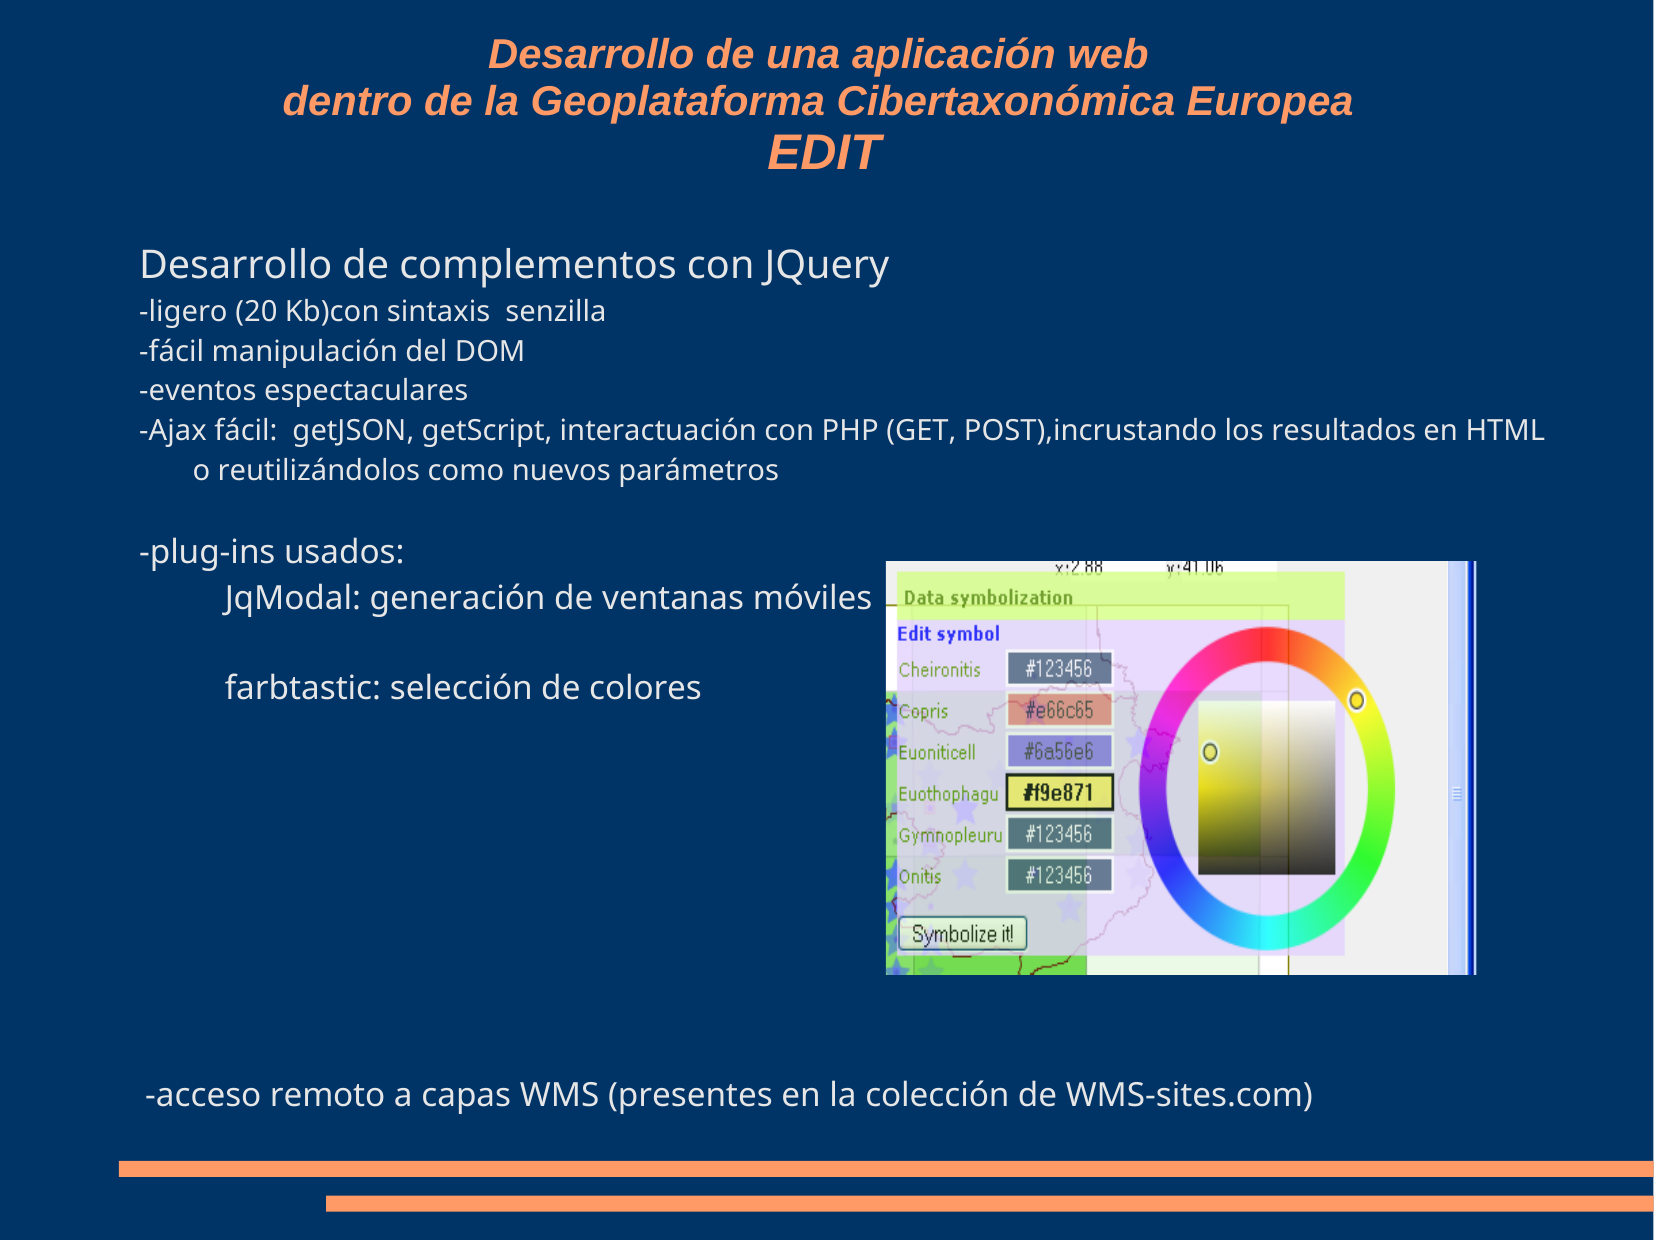

Desarrollo de una aplicación web
dentro de la Geoplataforma Cibertaxonómica Europea
EDIT
# Desarrollo de complementos con JQuery
-ligero (20 Kb)con sintaxis senzilla
-fácil manipulación del DOM
-eventos espectaculares
-Ajax fácil: getJSON, getScript, interactuación con PHP (GET, POST),incrustando los resultados en HTML o reutilizándolos como nuevos parámetros
-plug-ins usados:
 JqModal: generación de ventanas móviles
 farbtastic: selección de colores
-acceso remoto a capas WMS (presentes en la colección de WMS-sites.com)